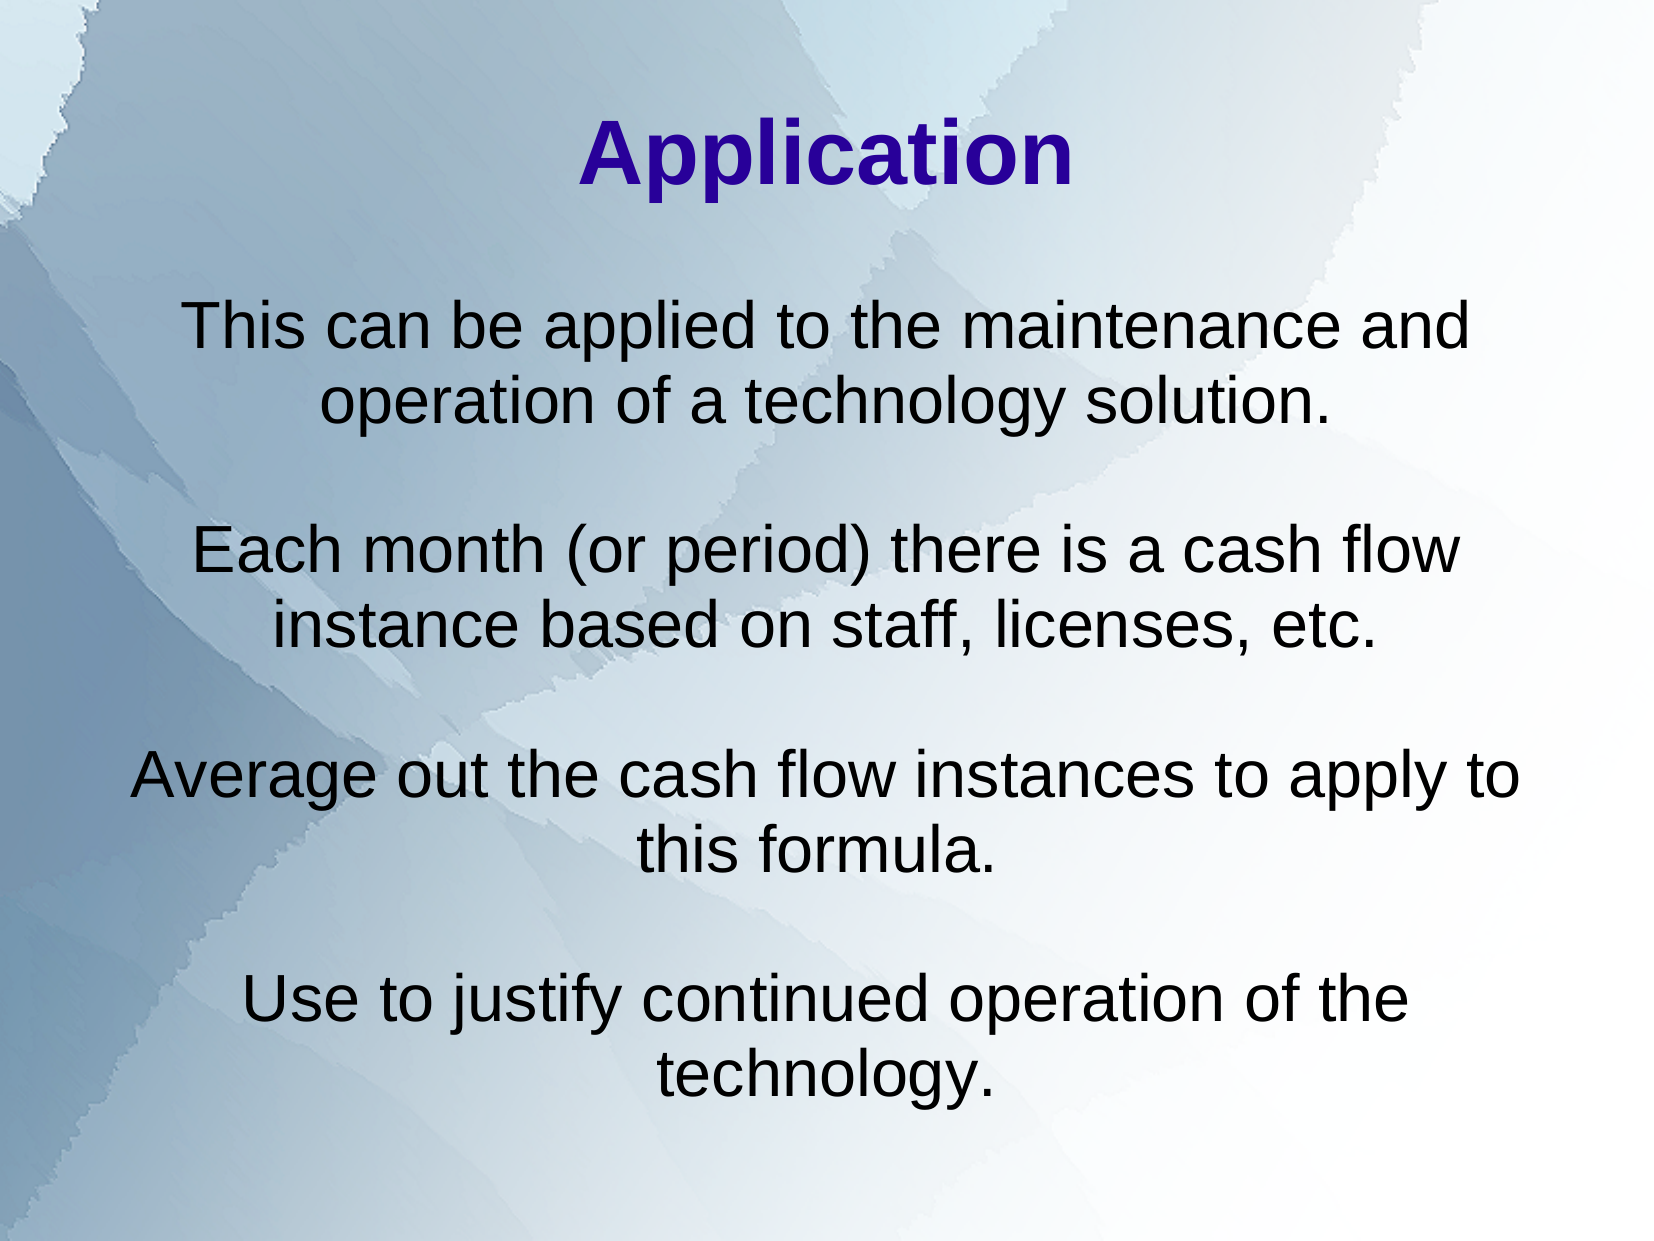

# Application
This can be applied to the maintenance and operation of a technology solution.
Each month (or period) there is a cash flow instance based on staff, licenses, etc.
Average out the cash flow instances to apply to this formula.
Use to justify continued operation of the technology.